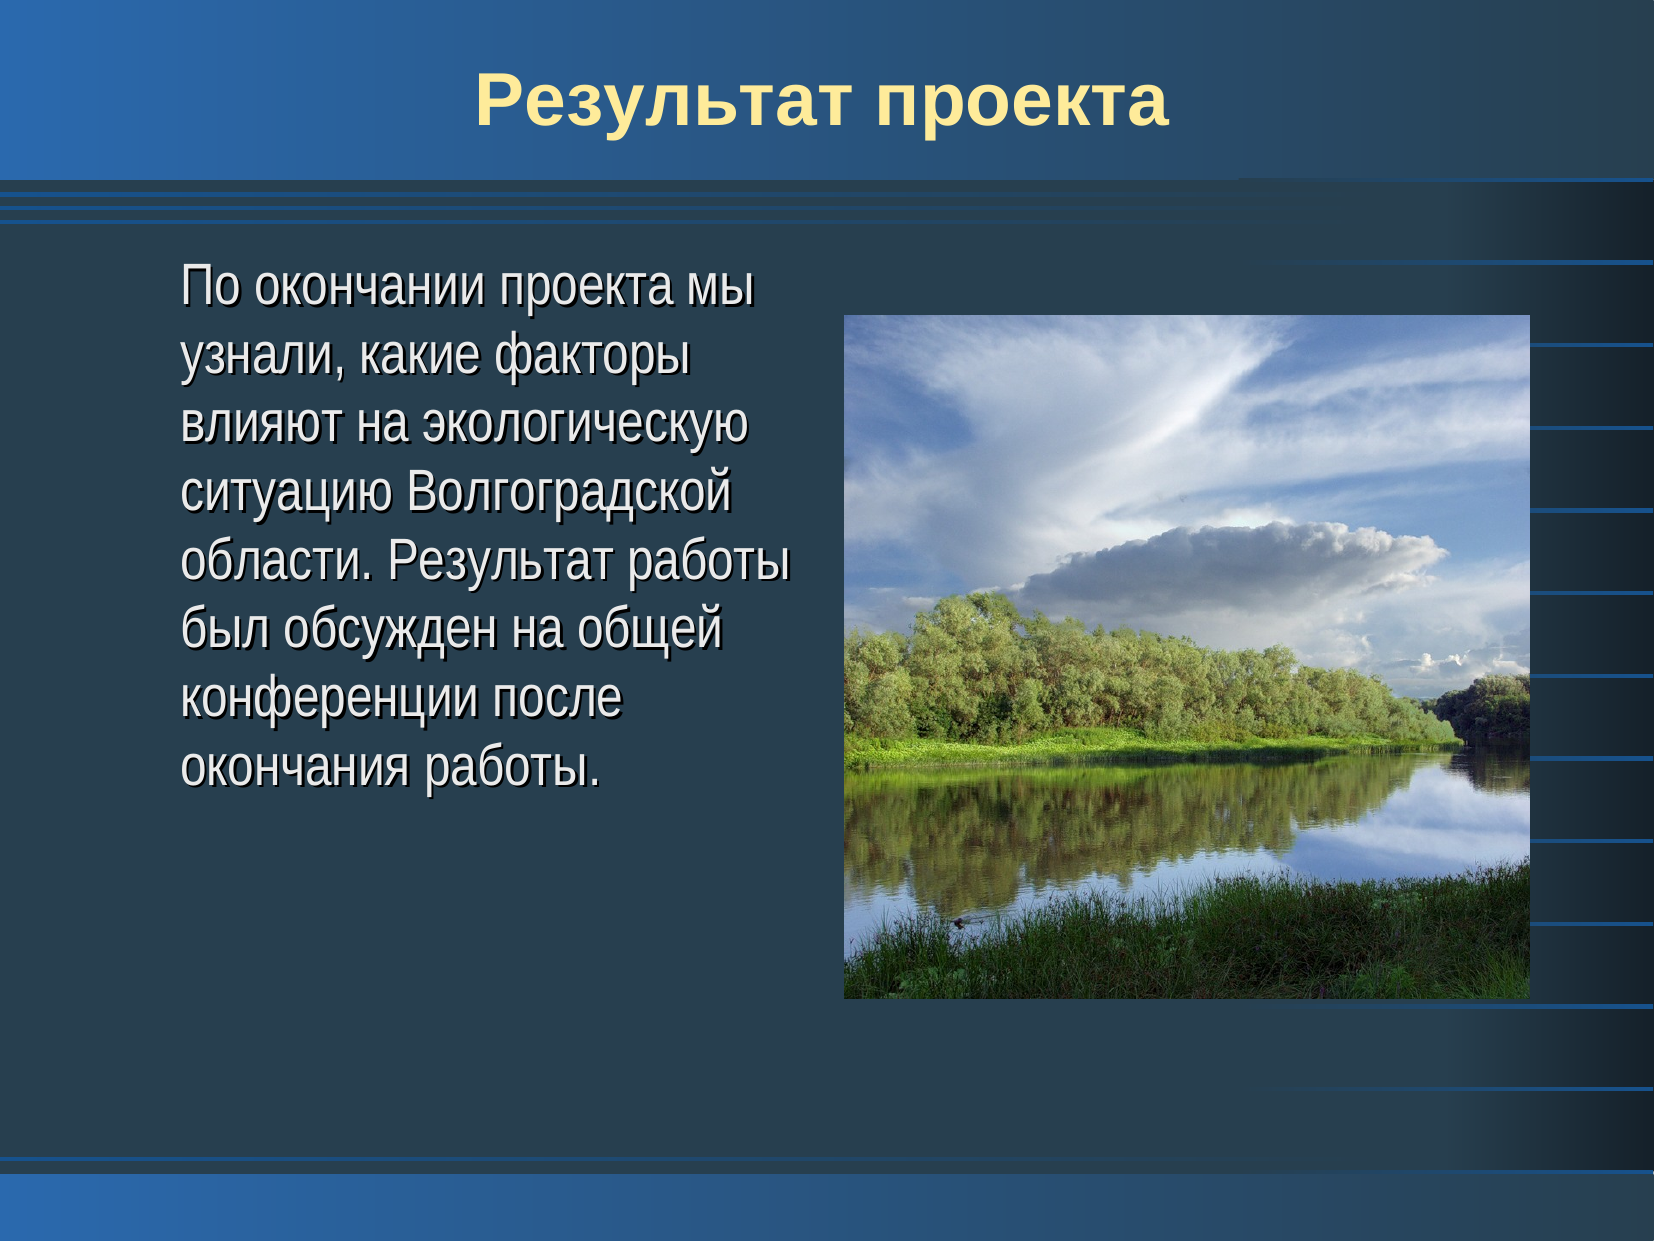

# Результат проекта
По окончании проекта мы узнали, какие факторы влияют на экологическую ситуацию Волгоградской области. Результат работы был обсужден на общей конференции после окончания работы.